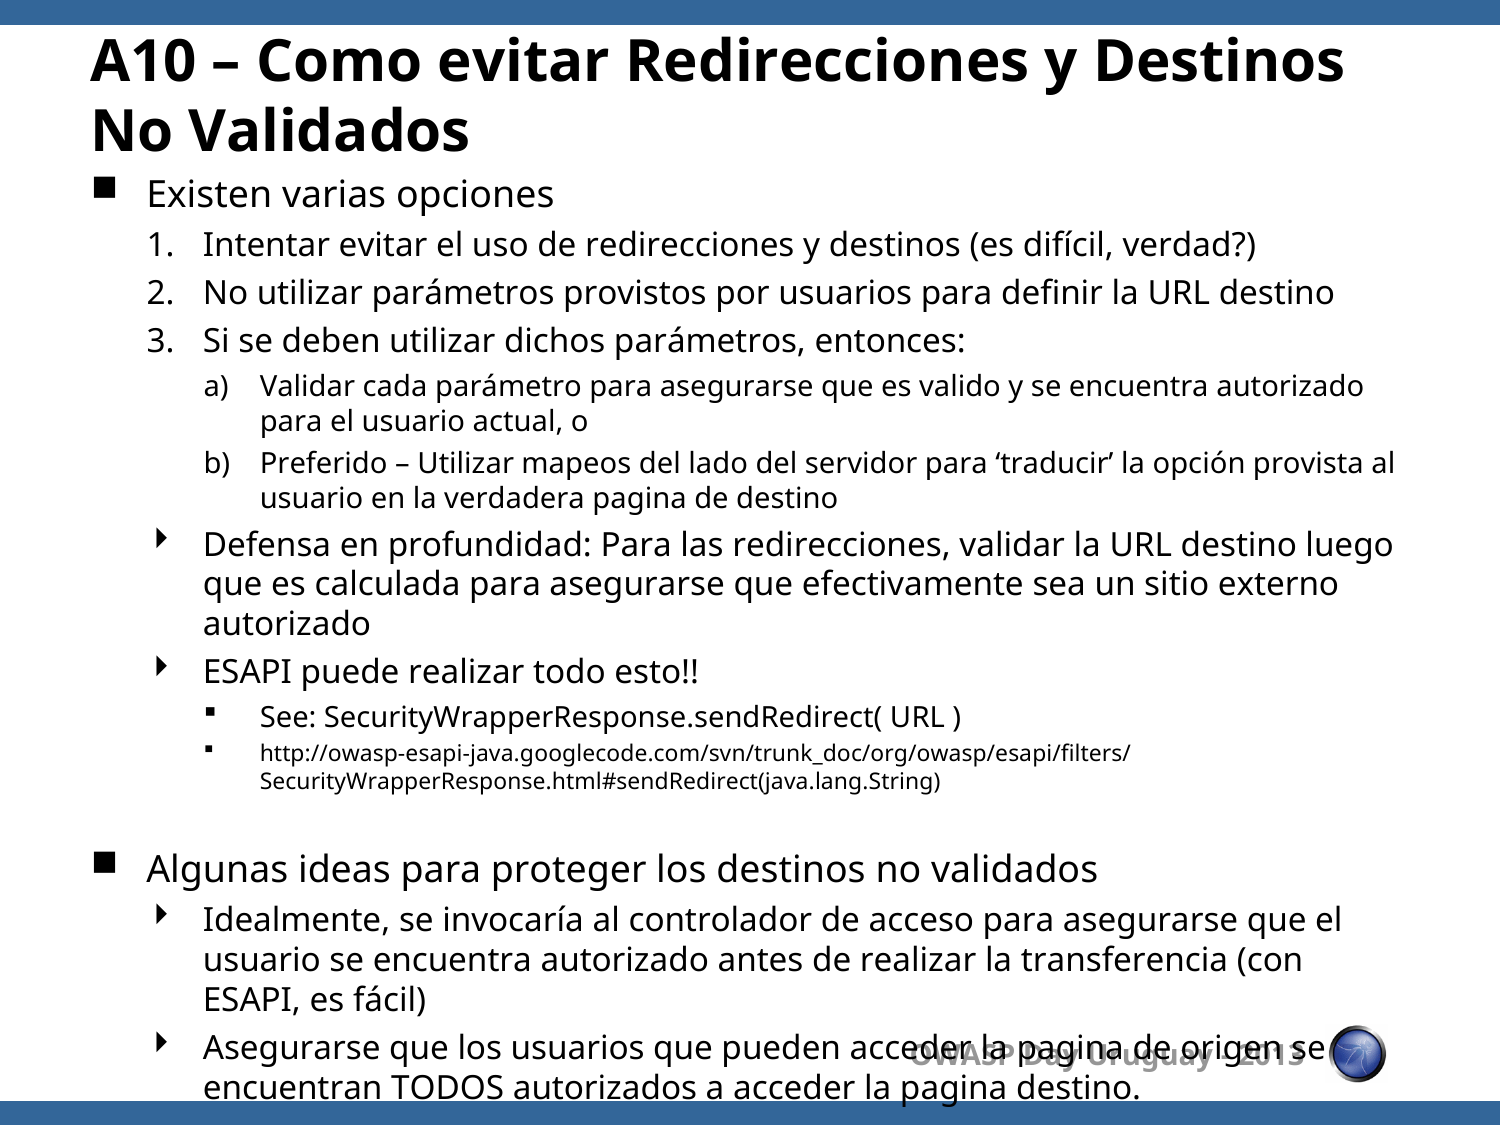

# A10 – Como evitar Redirecciones y Destinos No Validados
Existen varias opciones
Intentar evitar el uso de redirecciones y destinos (es difícil, verdad?)
No utilizar parámetros provistos por usuarios para definir la URL destino
Si se deben utilizar dichos parámetros, entonces:
Validar cada parámetro para asegurarse que es valido y se encuentra autorizado para el usuario actual, o
Preferido – Utilizar mapeos del lado del servidor para ‘traducir’ la opción provista al usuario en la verdadera pagina de destino
Defensa en profundidad: Para las redirecciones, validar la URL destino luego que es calculada para asegurarse que efectivamente sea un sitio externo autorizado
ESAPI puede realizar todo esto!!
See: SecurityWrapperResponse.sendRedirect( URL )
http://owasp-esapi-java.googlecode.com/svn/trunk_doc/org/owasp/esapi/filters/
SecurityWrapperResponse.html#sendRedirect(java.lang.String)
Algunas ideas para proteger los destinos no validados
Idealmente, se invocaría al controlador de acceso para asegurarse que el usuario se encuentra autorizado antes de realizar la transferencia (con ESAPI, es fácil)
Asegurarse que los usuarios que pueden acceder la pagina de origen se encuentran TODOS autorizados a acceder la pagina destino.